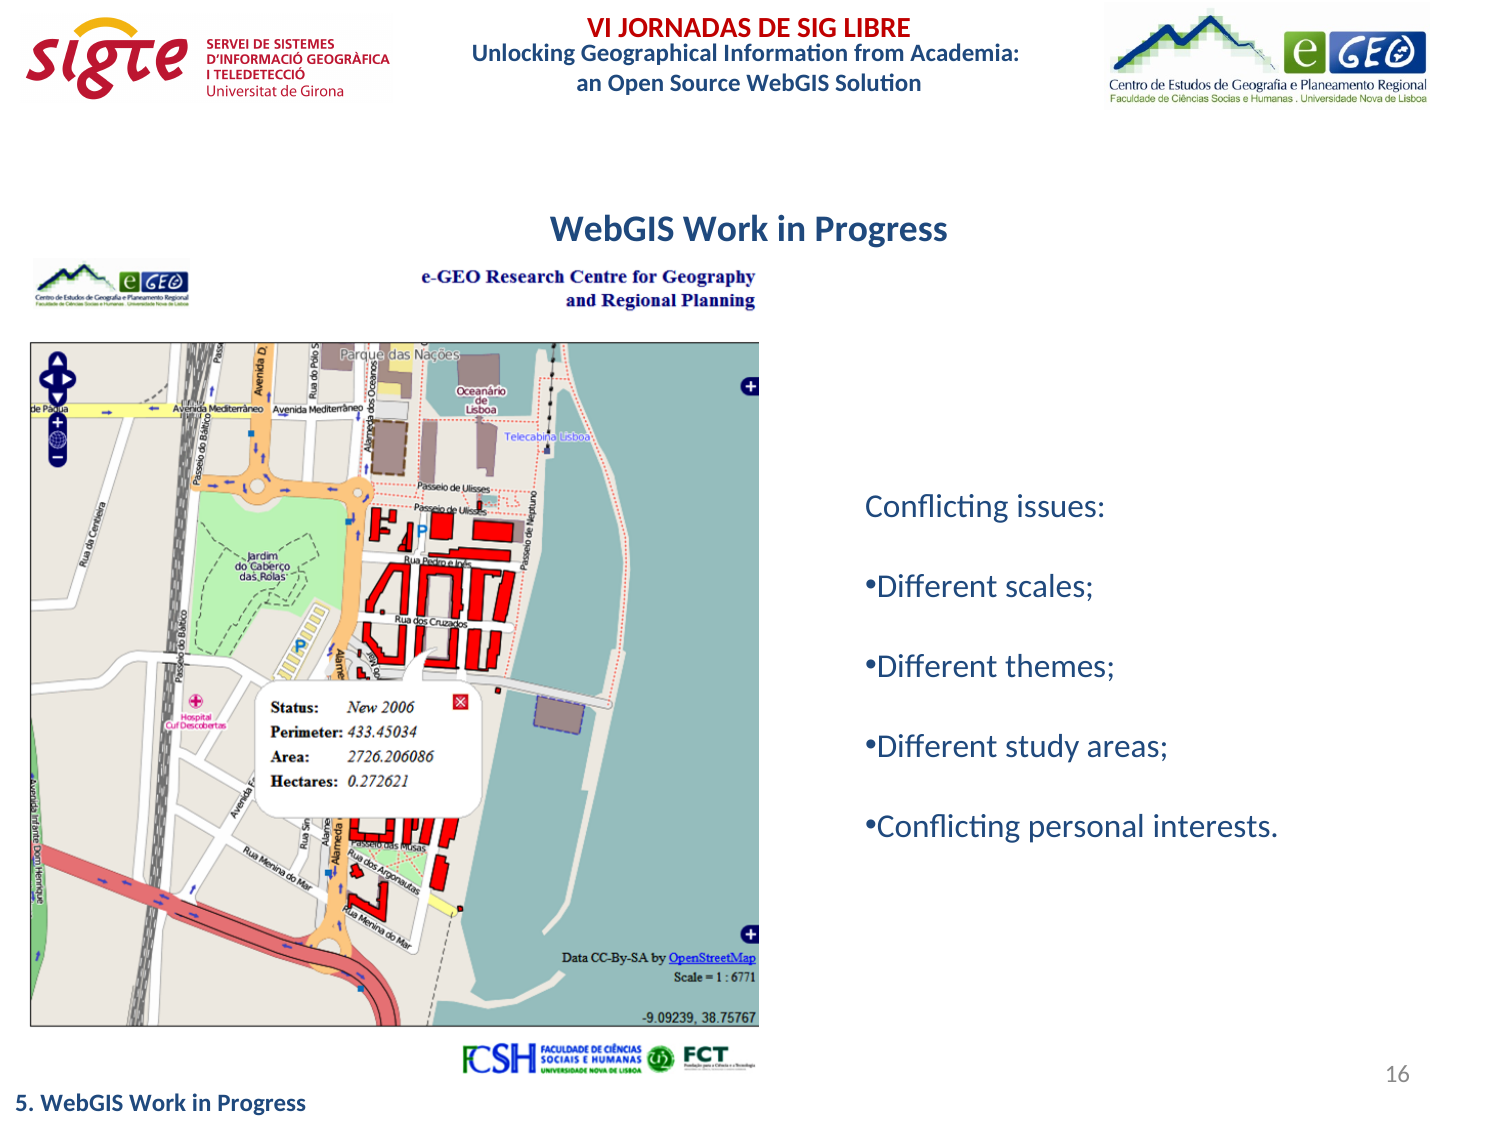

VI JORNADAS DE SIG LIBRE
Unlocking Geographical Information from Academia:
an Open Source WebGIS Solution
WebGIS Work in Progress
Conflicting issues:
Different scales;
Different themes;
Different study areas;
Conflicting personal interests.
5. WebGIS Work in Progress